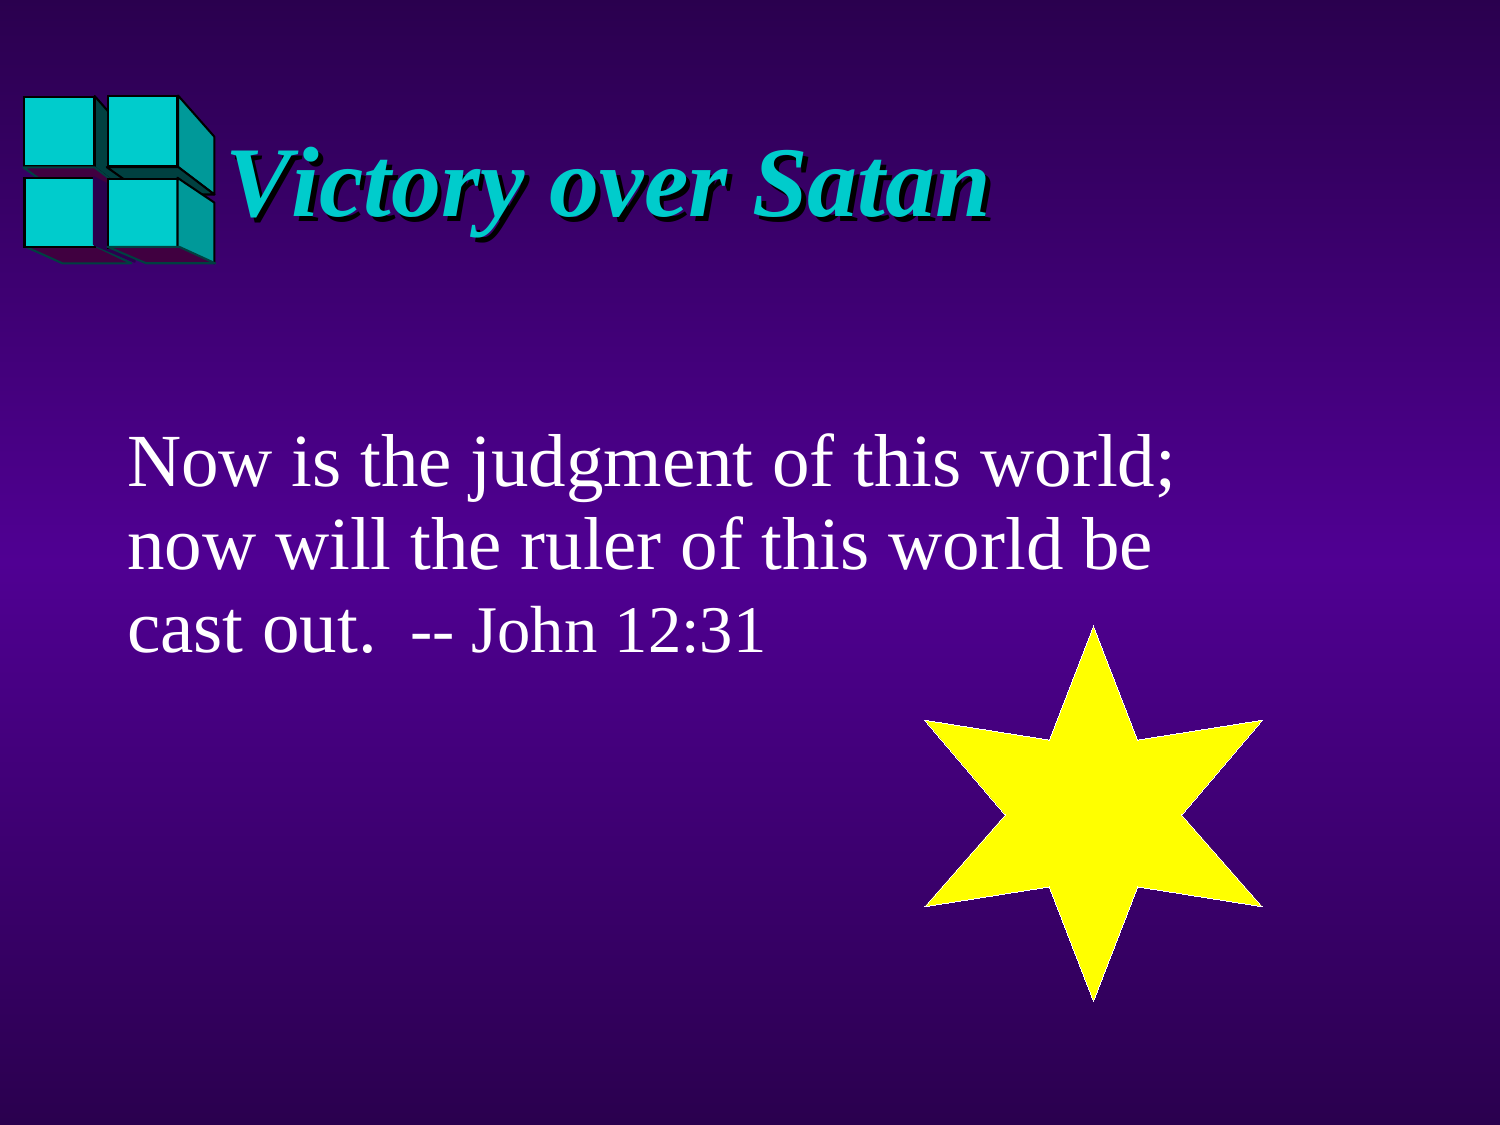

# Victory over Satan
Now is the judgment of this world; now will the ruler of this world be cast out. -- John 12:31